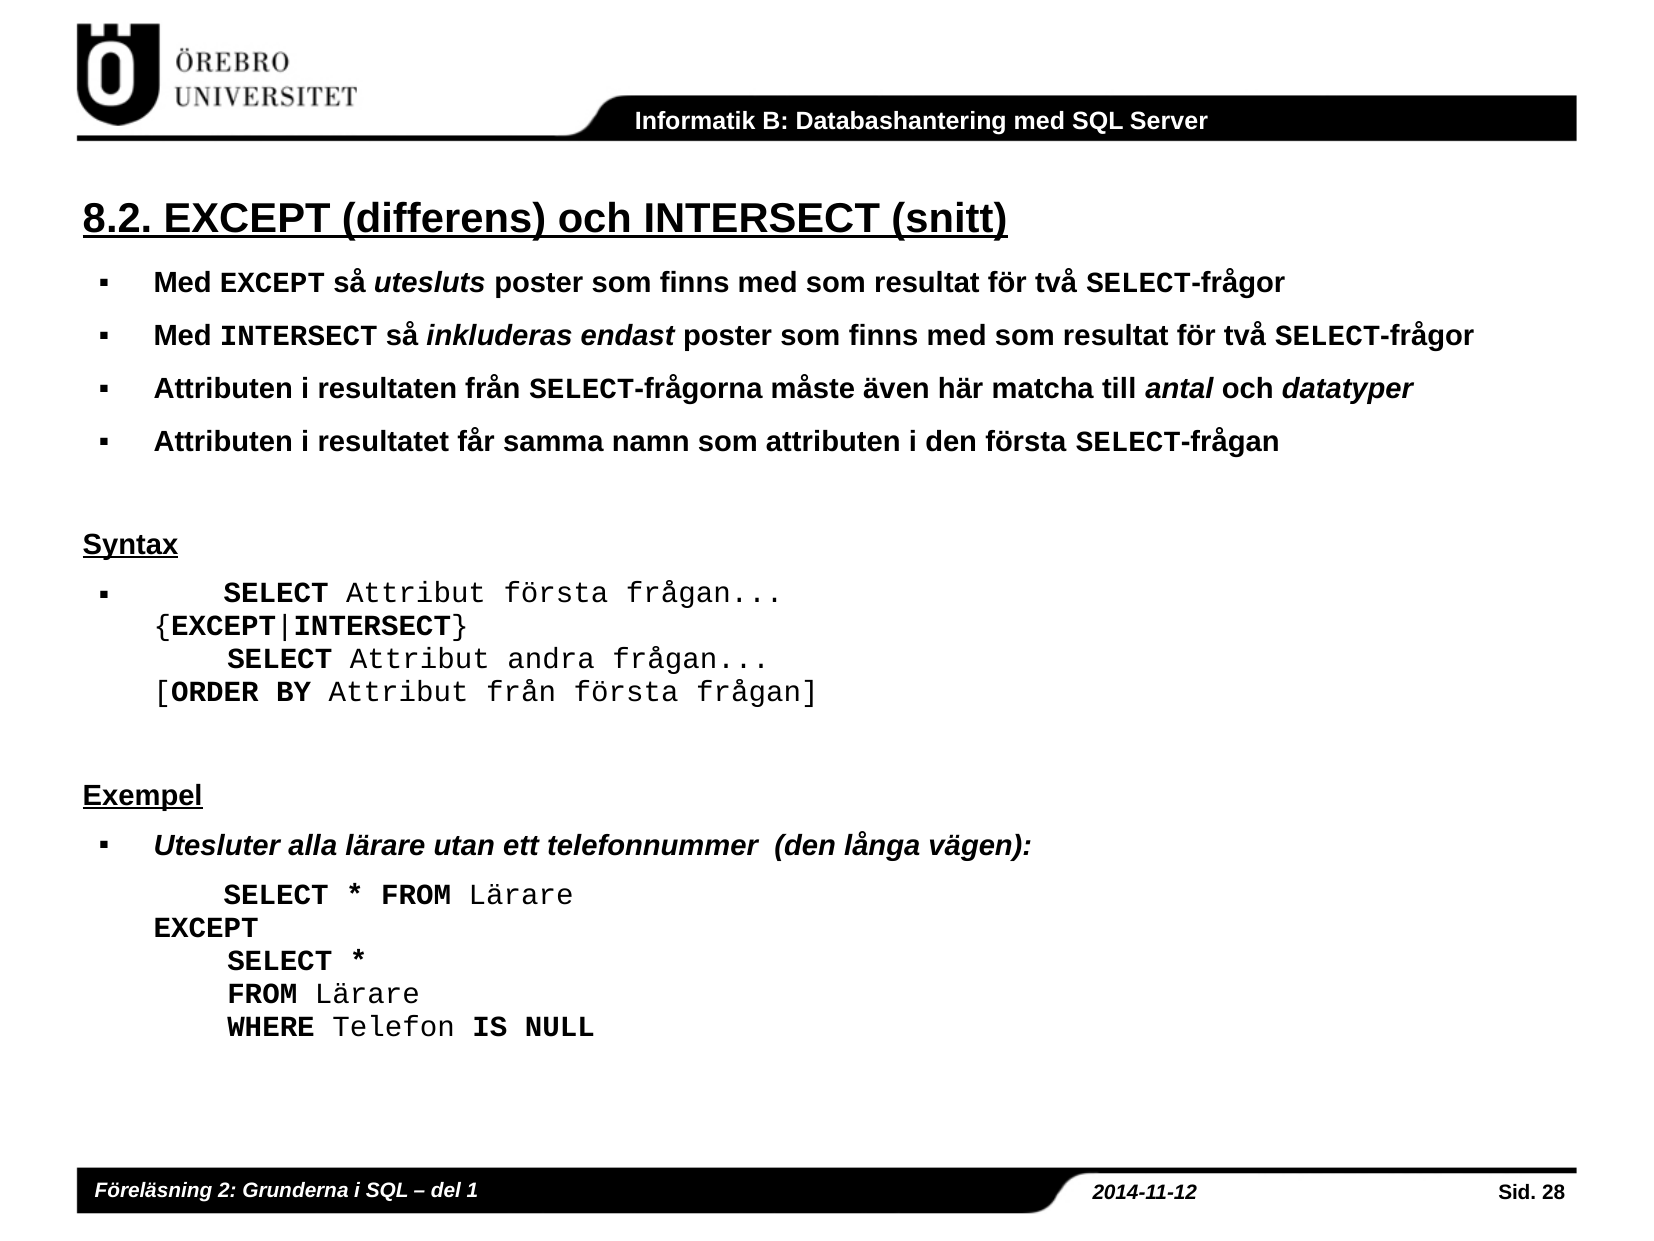

# 8.2. EXCEPT (differens) och INTERSECT (snitt)
Med EXCEPT så utesluts poster som finns med som resultat för två SELECT-frågor
Med INTERSECT så inkluderas endast poster som finns med som resultat för två SELECT-frågor
Attributen i resultaten från SELECT-frågorna måste även här matcha till antal och datatyper
Attributen i resultatet får samma namn som attributen i den första SELECT-frågan
Syntax
 SELECT Attribut första frågan...
{EXCEPT|INTERSECT}
	SELECT Attribut andra frågan...
[ORDER BY Attribut från första frågan]
Exempel
Utesluter alla lärare utan ett telefonnummer (den långa vägen):
 SELECT * FROM Lärare
EXCEPT
	SELECT *
	FROM Lärare
	WHERE Telefon IS NULL
Föreläsning 2: Grunderna i SQL – del 1
2014-11-12
28